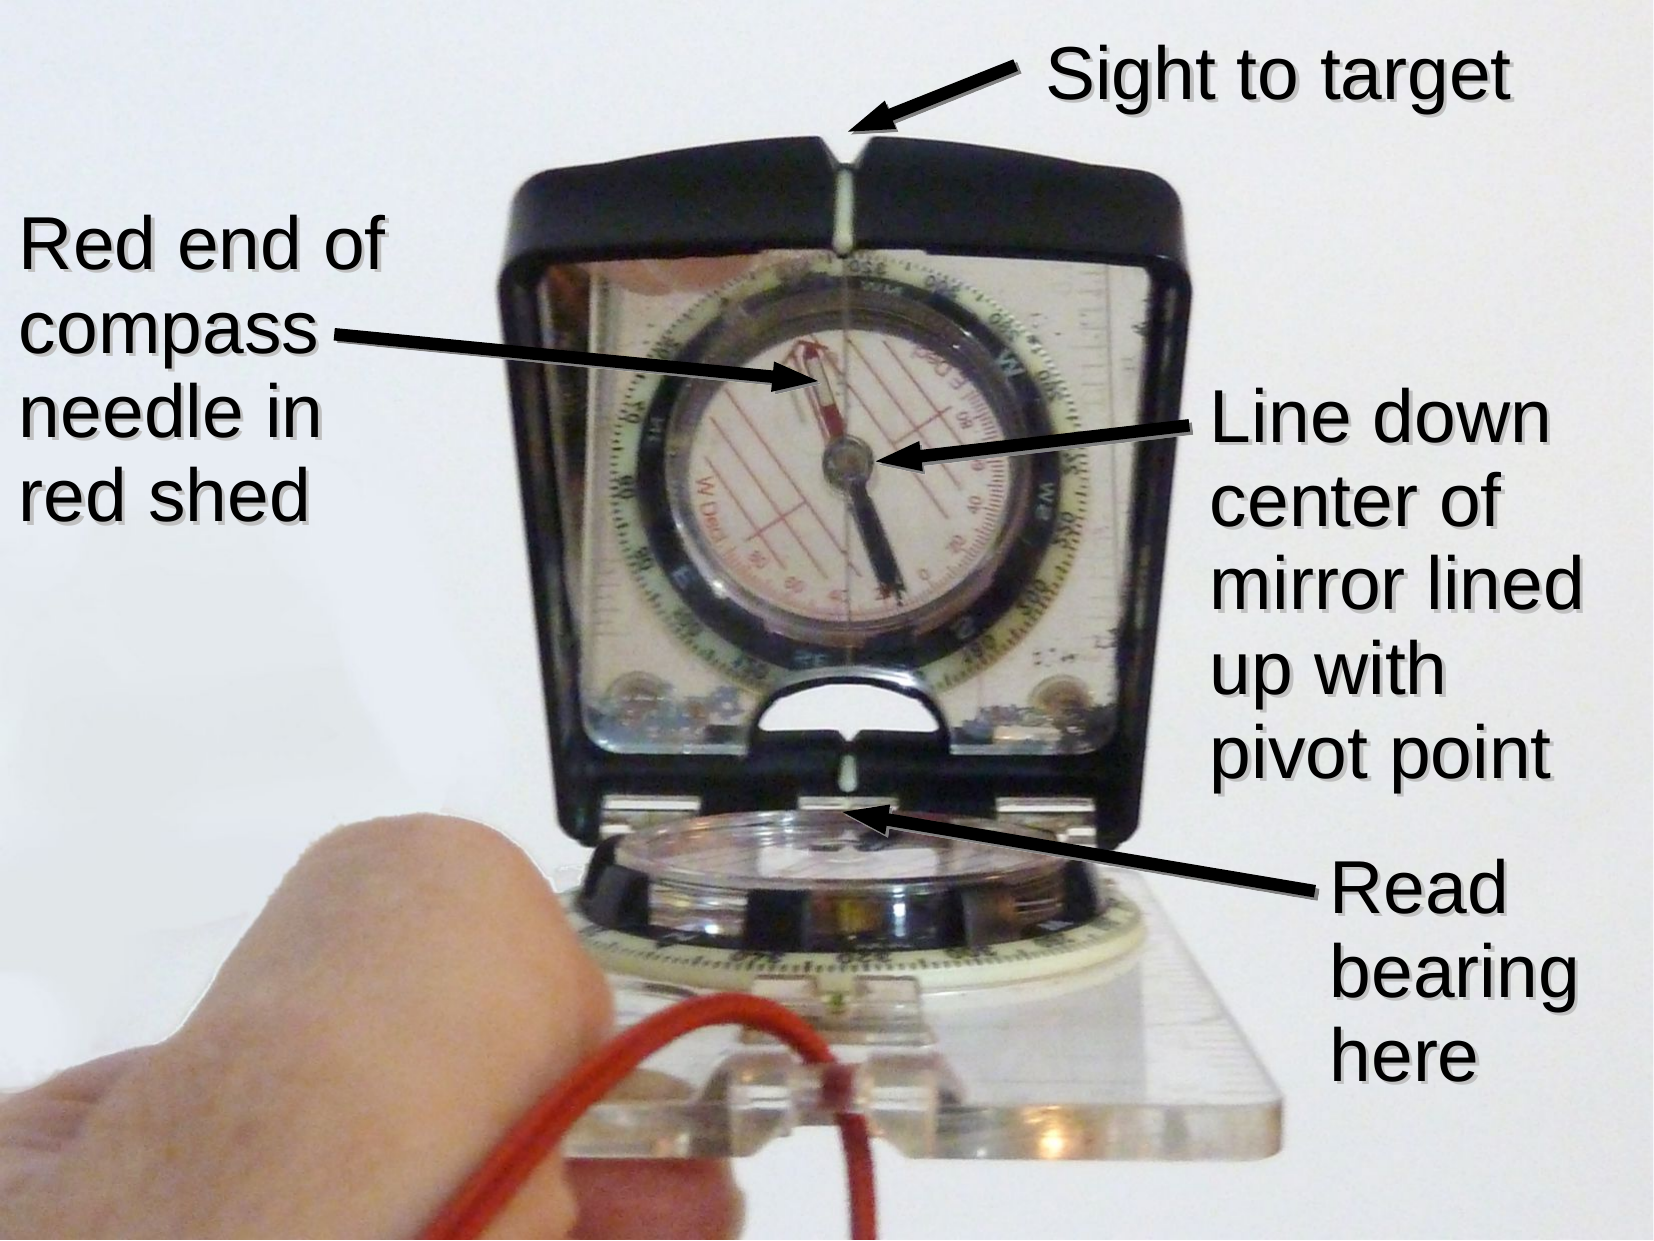

Sight to target
Red end of
compass
needle in
red shed
Line down
center of
mirror lined
up with
pivot point
Read
bearing
here